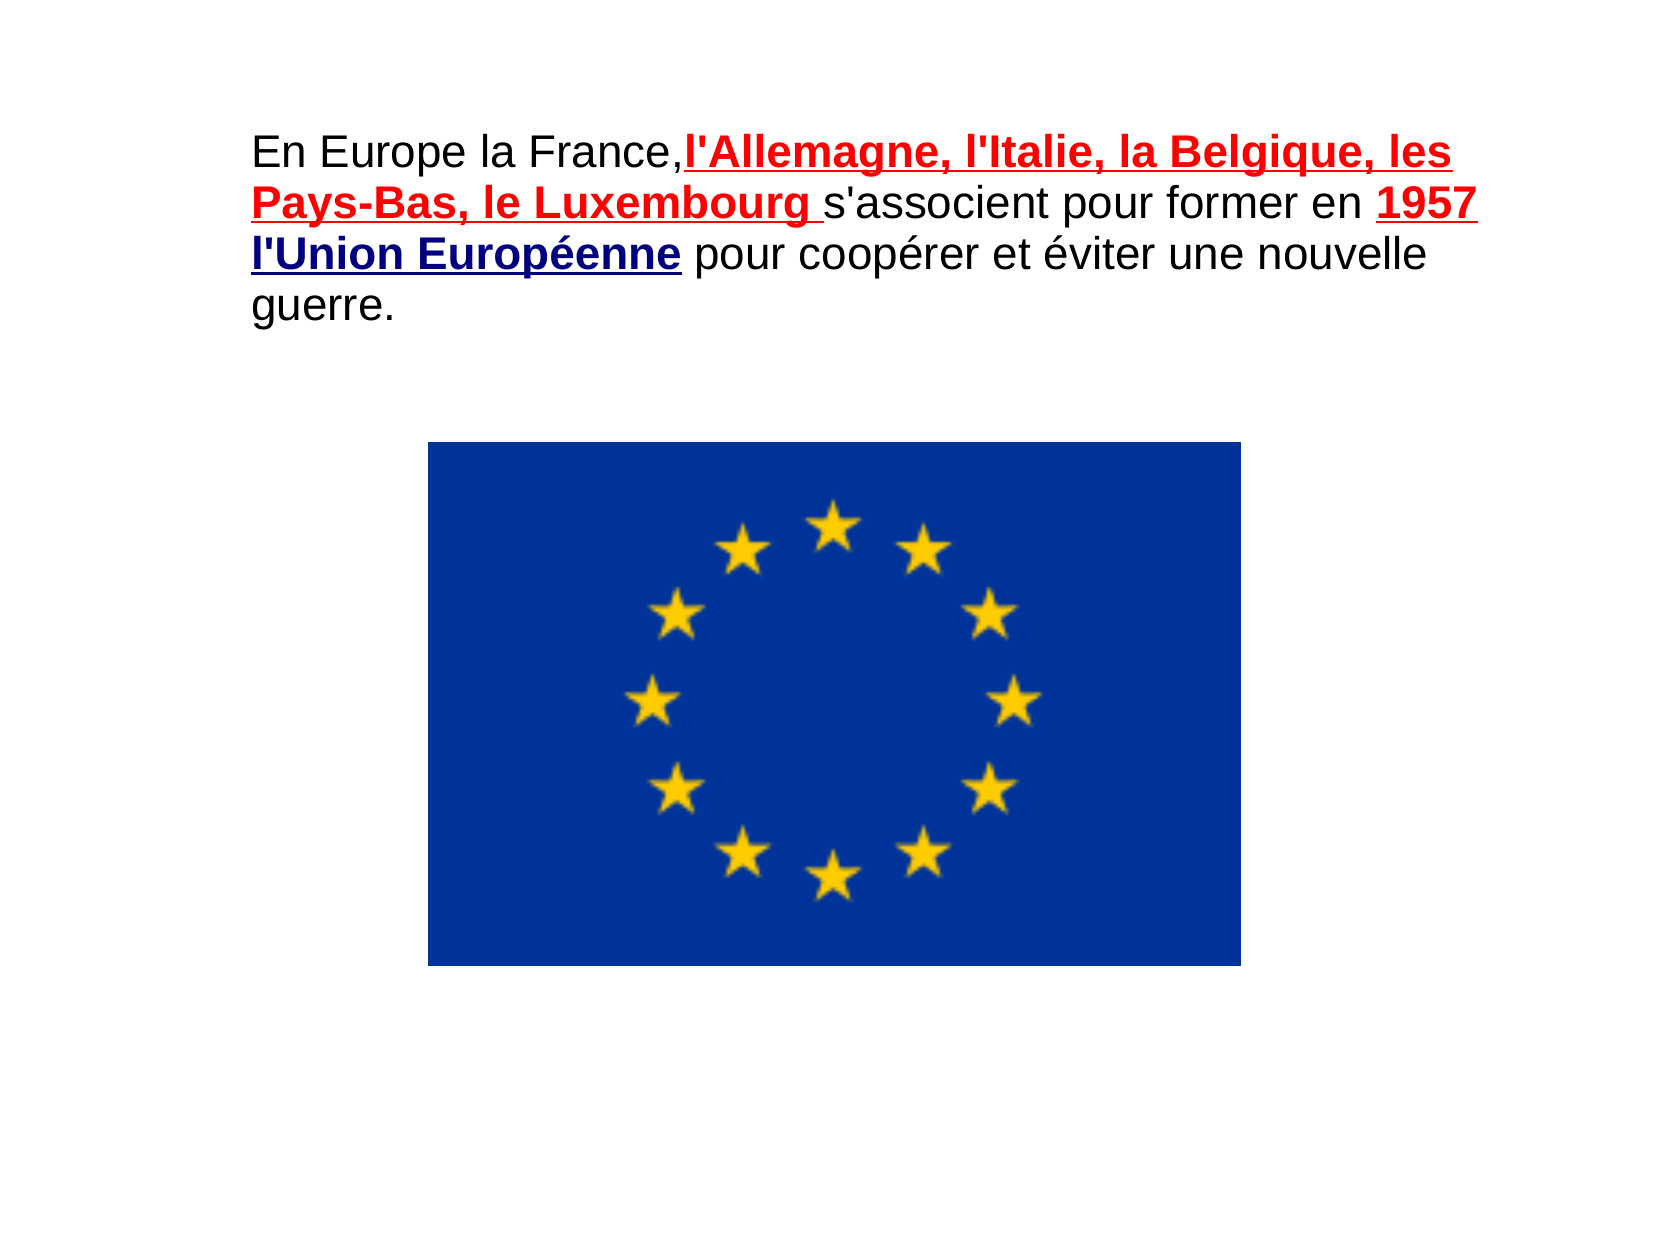

En Europe la France,l'Allemagne, l'Italie, la Belgique, les Pays-Bas, le Luxembourg s'associent pour former en 1957 l'Union Européenne pour coopérer et éviter une nouvelle guerre.